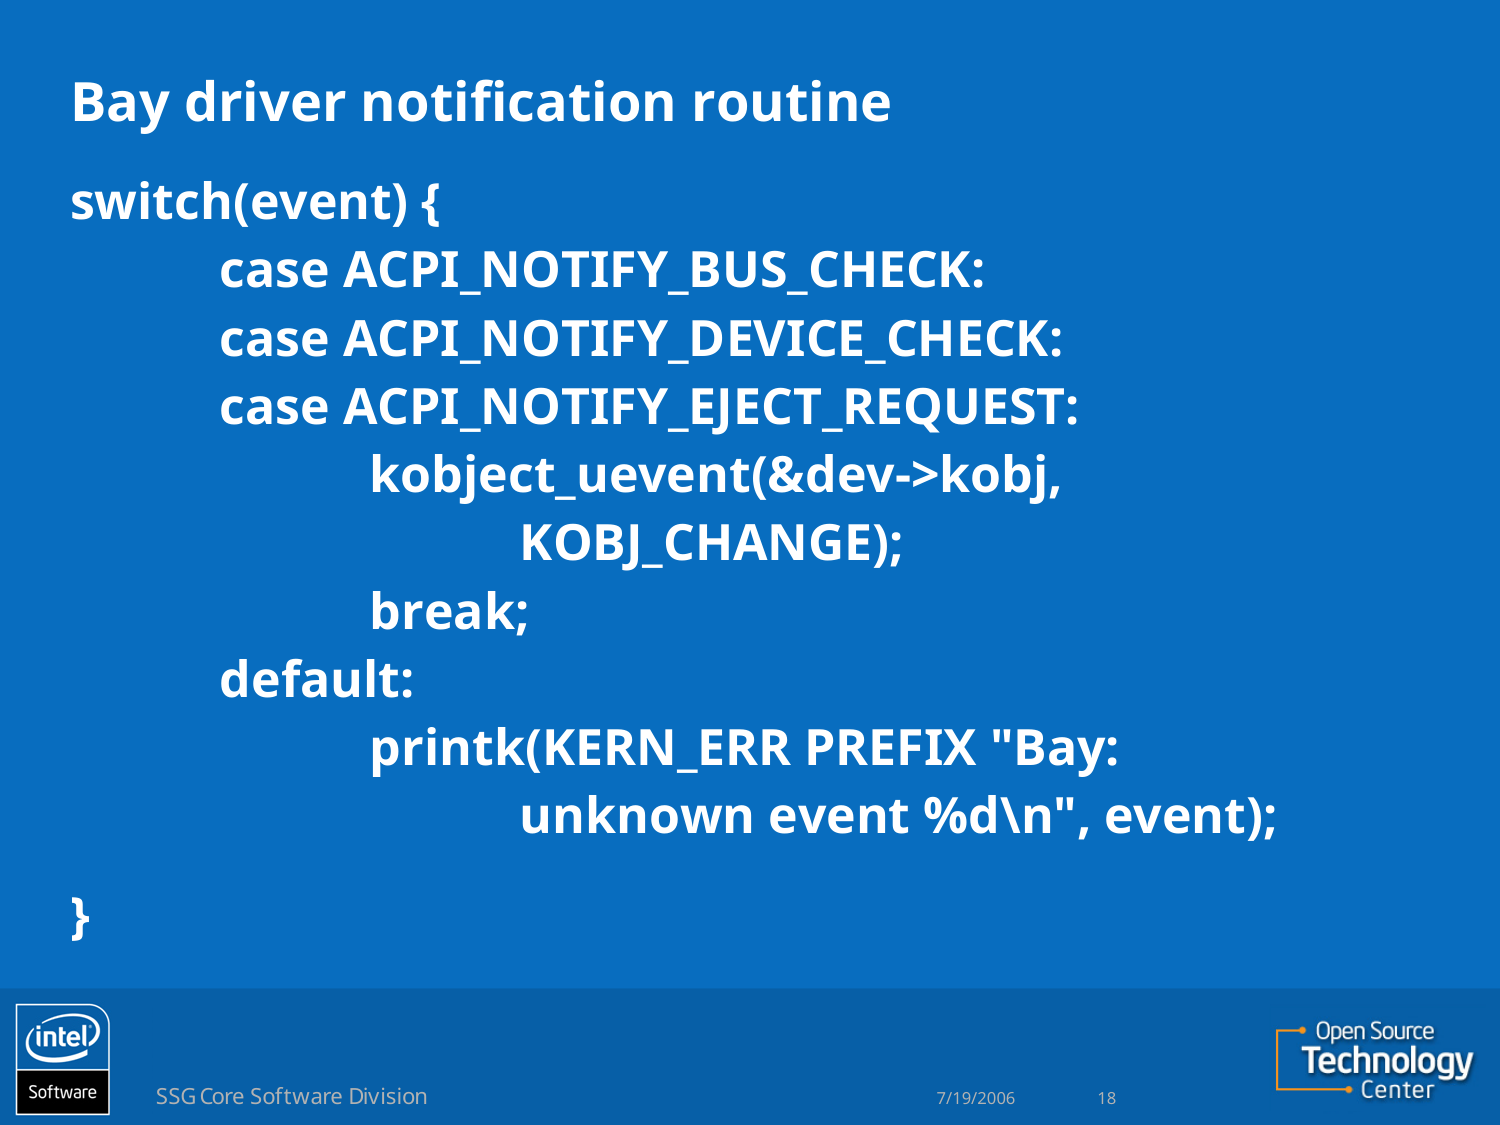

# Bay driver notification routine
switch(event) {
	case ACPI_NOTIFY_BUS_CHECK:
	case ACPI_NOTIFY_DEVICE_CHECK:
	case ACPI_NOTIFY_EJECT_REQUEST:
		kobject_uevent(&dev->kobj,
			KOBJ_CHANGE);
		break;
	default:
		printk(KERN_ERR PREFIX "Bay:
			unknown event %d\n", event);
}